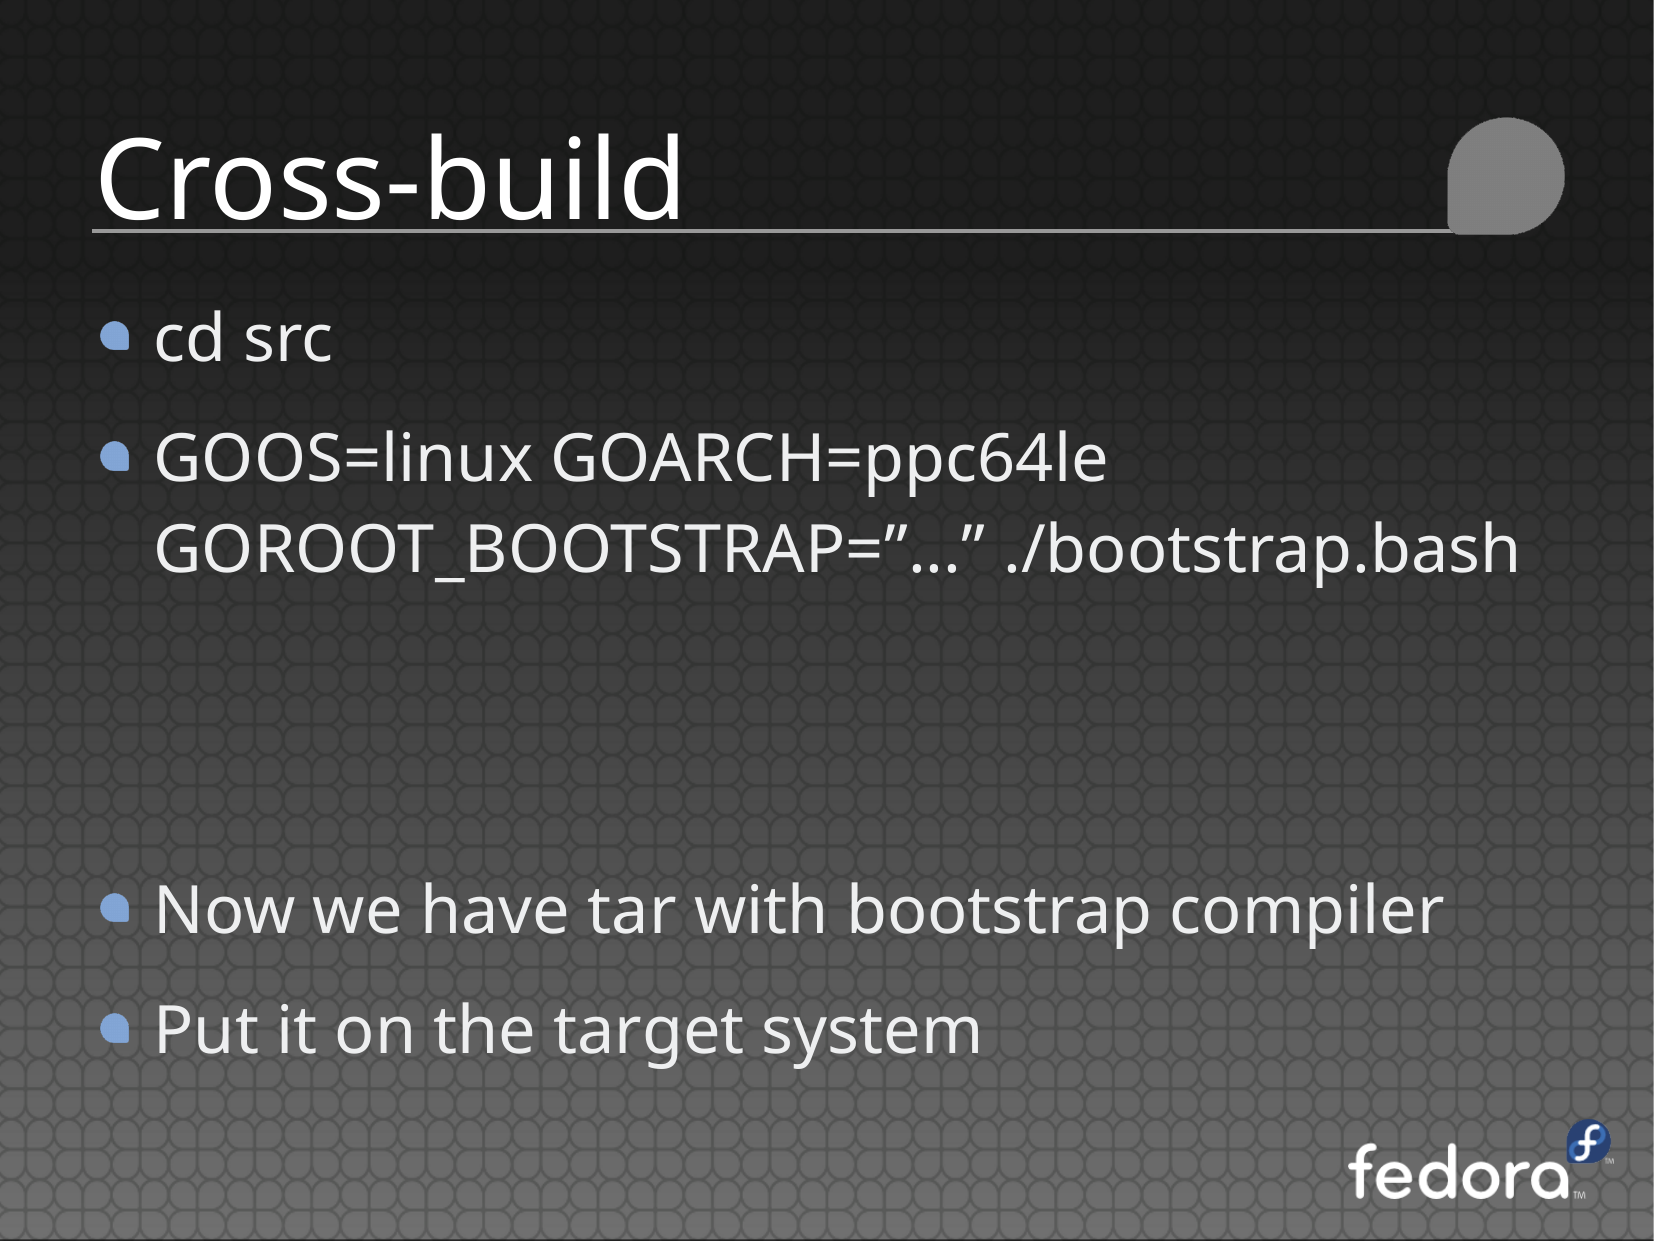

Cross-build
# cd src
GOOS=linux GOARCH=ppc64le GOROOT_BOOTSTRAP=”...” ./bootstrap.bash
Now we have tar with bootstrap compiler
Put it on the target system